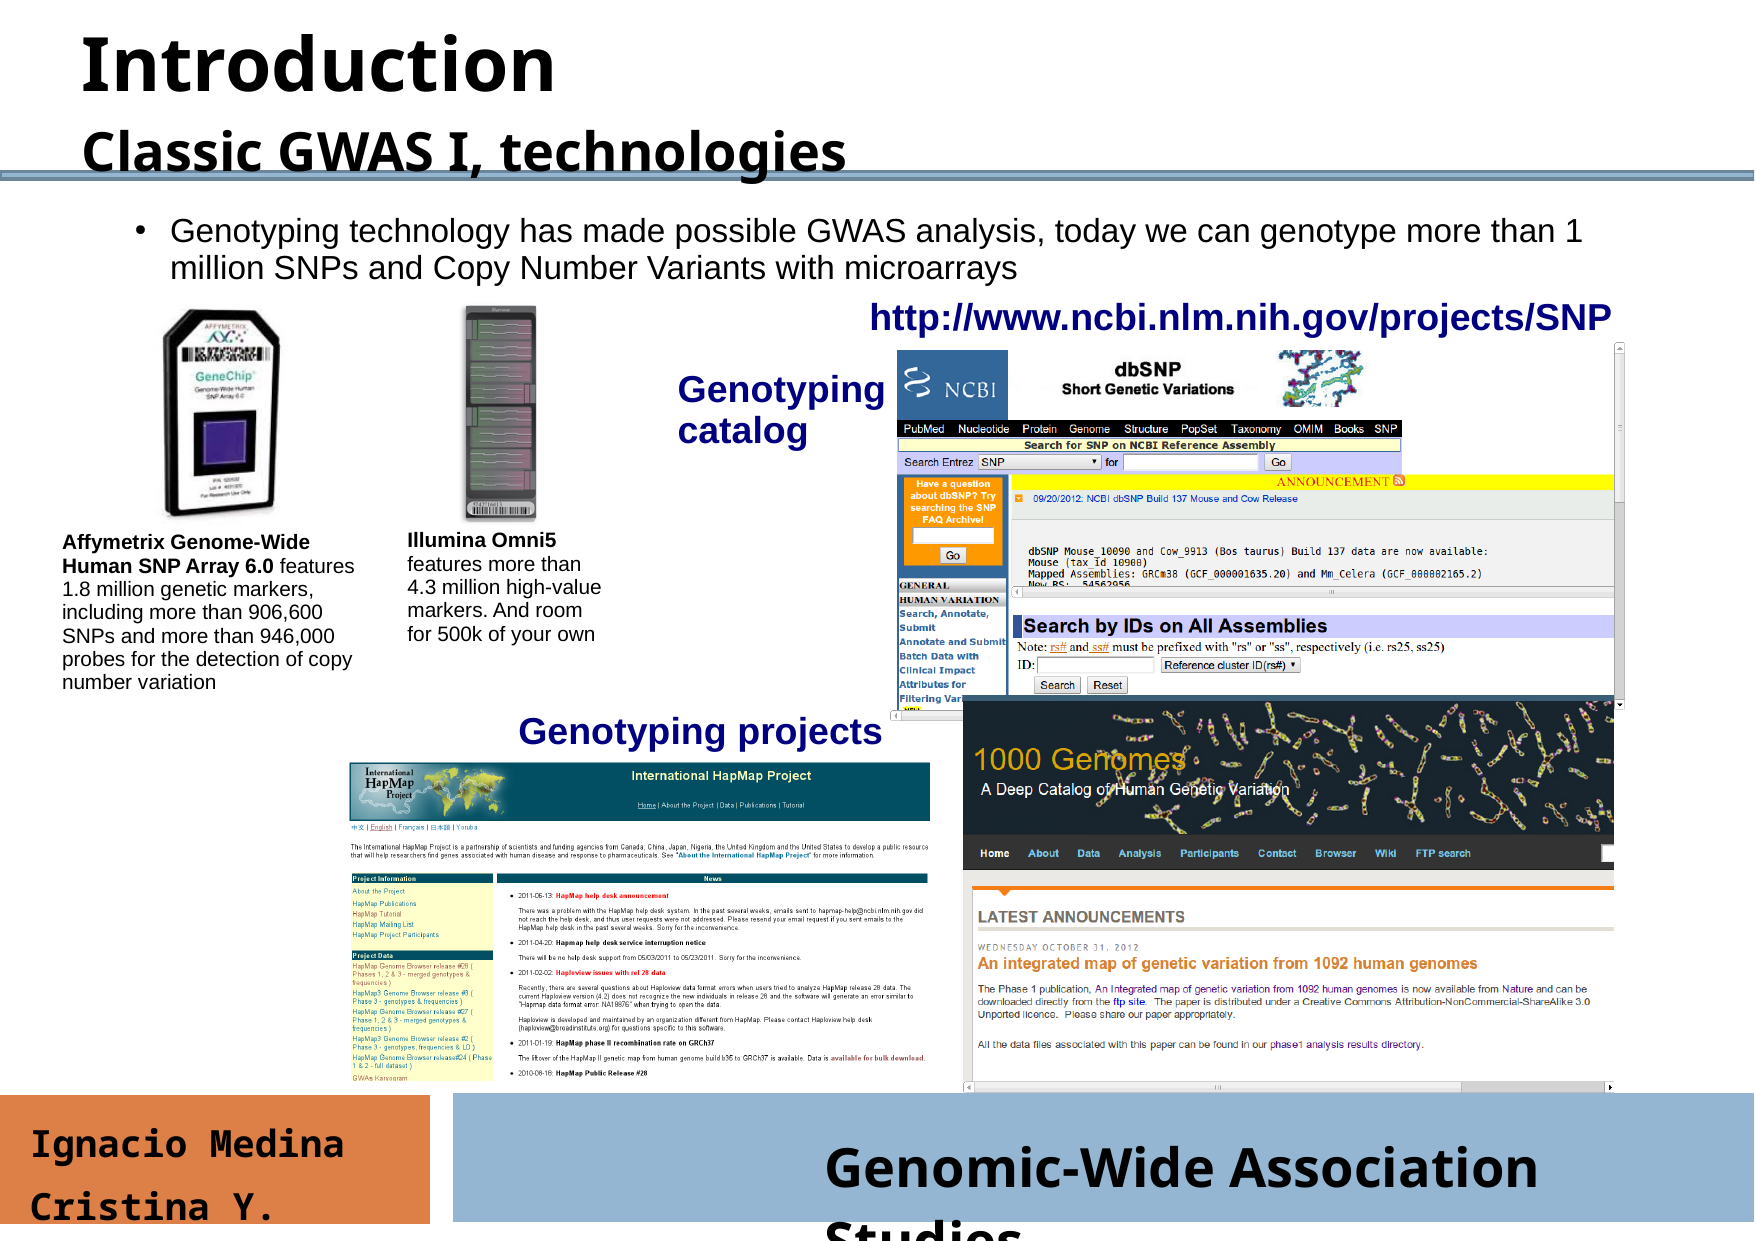

Introduction
Classic GWAS I, technologies
Genotyping technology has made possible GWAS analysis, today we can genotype more than 1 million SNPs and Copy Number Variants with microarrays
http://www.ncbi.nlm.nih.gov/projects/SNP
Genotyping
catalog
Illumina Omni5 features more than 4.3 million high-value markers. And room for 500k of your own
Affymetrix Genome-Wide Human SNP Array 6.0 features 1.8 million genetic markers, including more than 906,600 SNPs and more than 946,000 probes for the detection of copy number variation
Genotyping projects
Ignacio Medina
Cristina Y. González
Genomic-Wide Association Studies